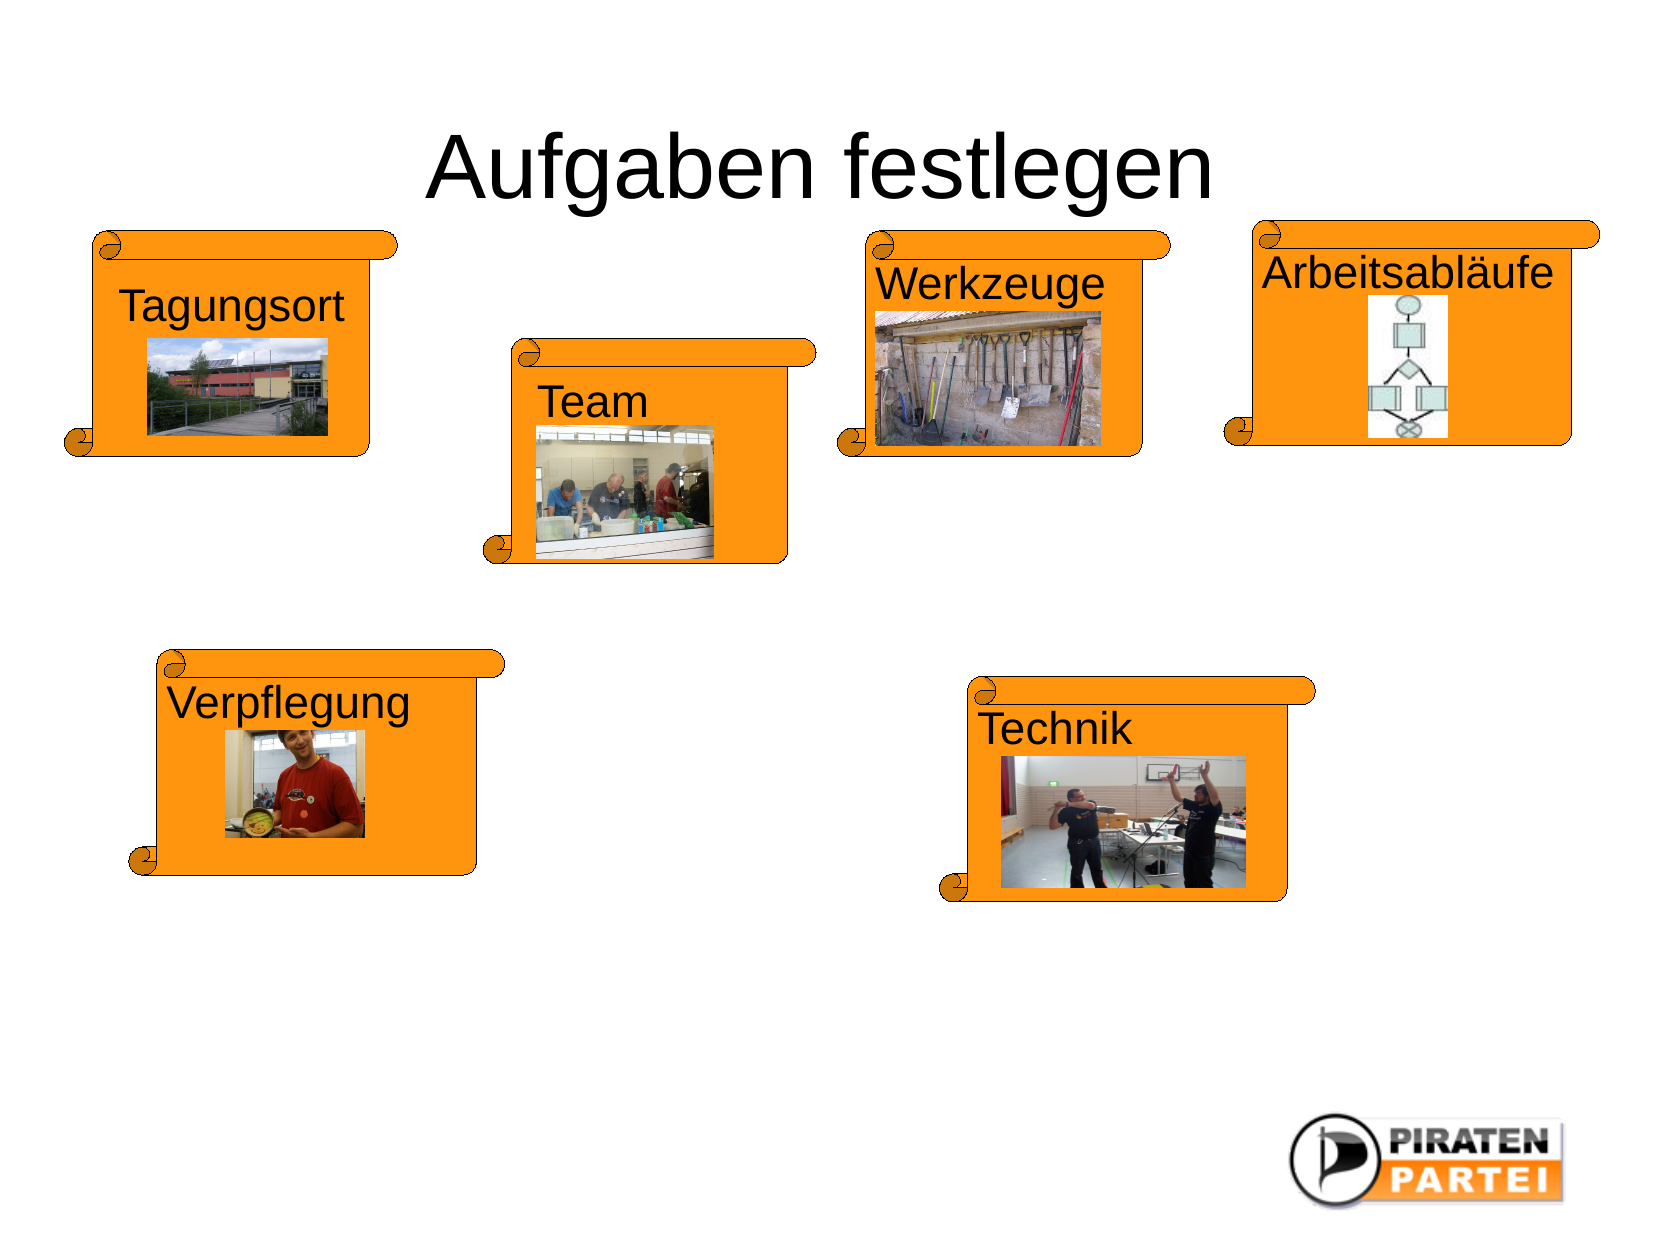

# Aufgaben festlegen
Arbeitsabläufe
Werkzeuge
Tagungsort
Team
Verpflegung
Technik